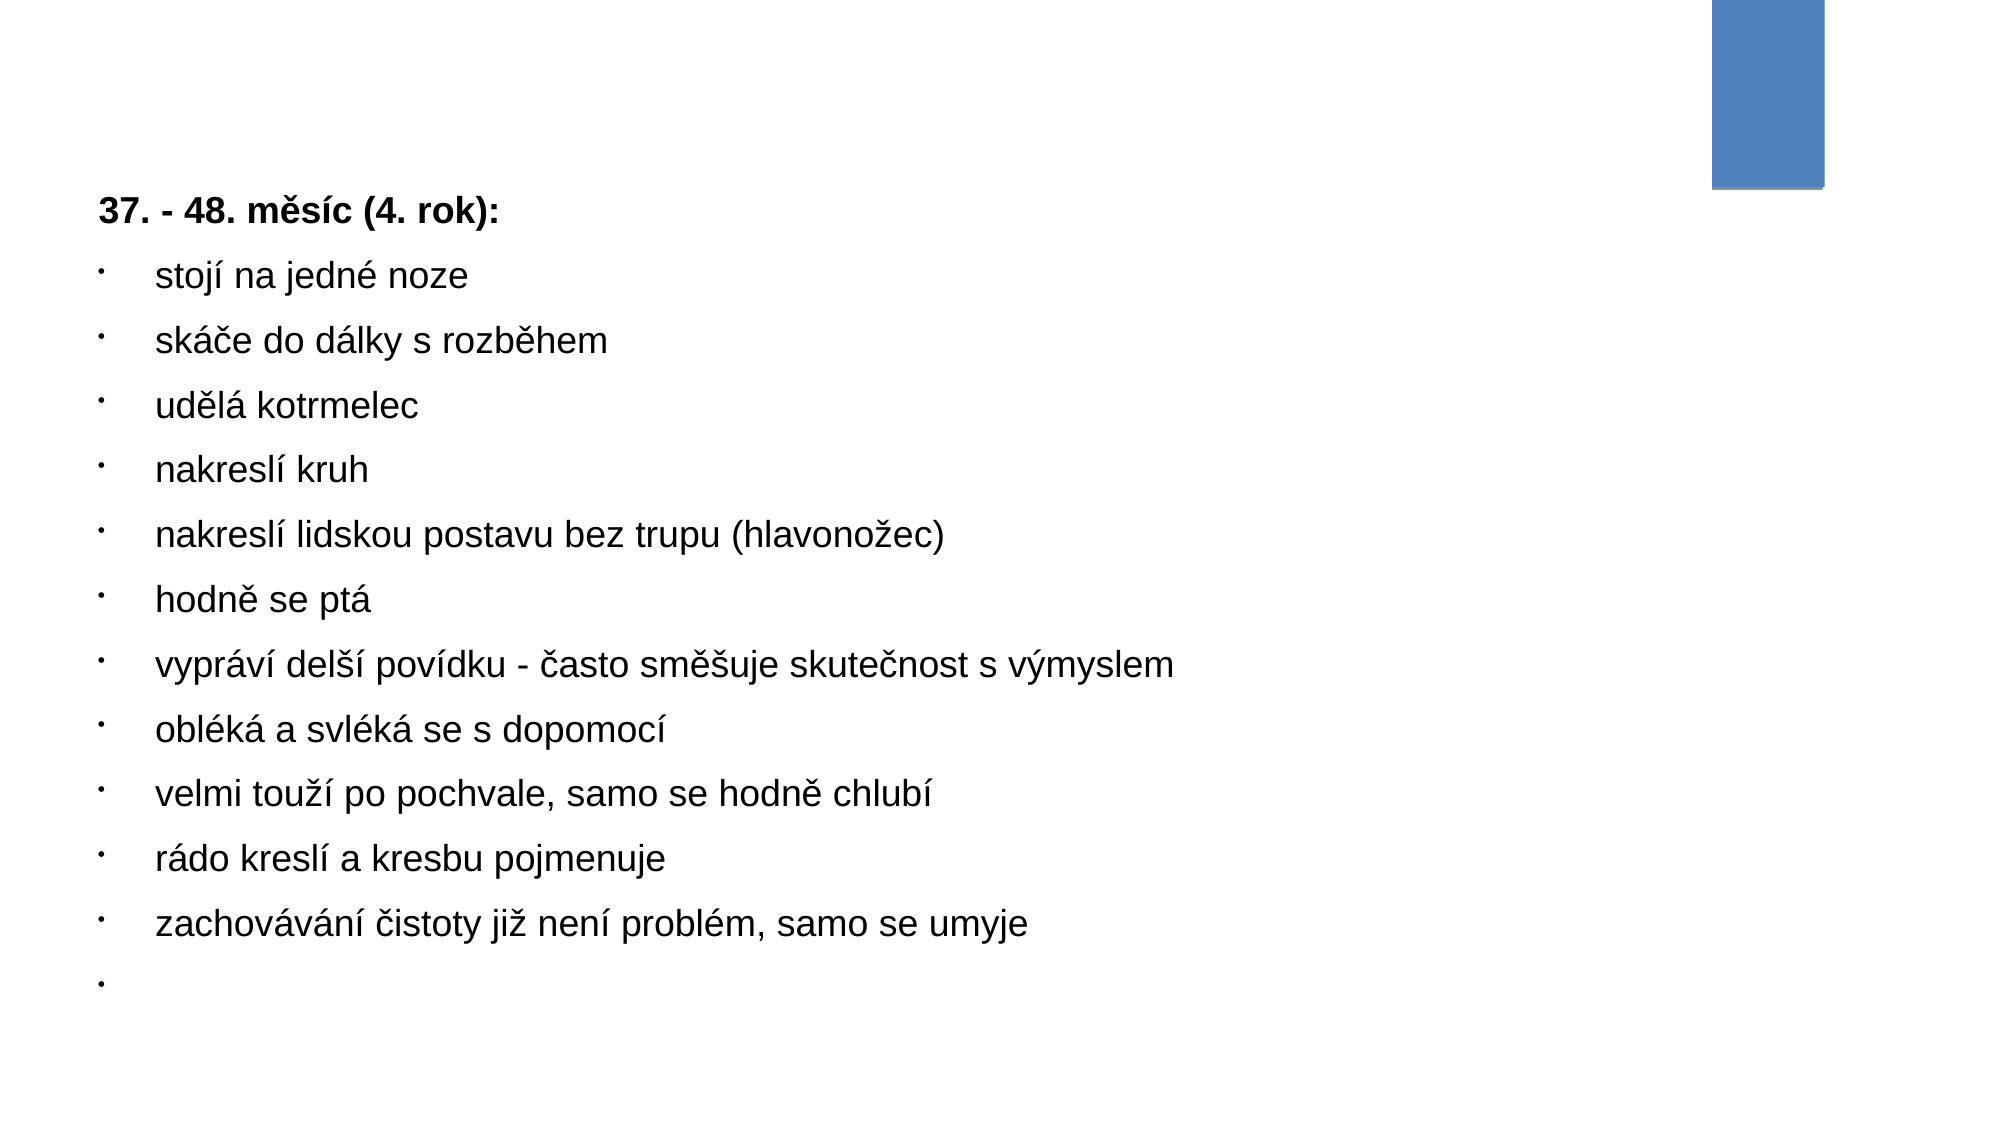

37. - 48. měsíc (4. rok):
stojí na jedné noze
skáče do dálky s rozběhem
udělá kotrmelec
nakreslí kruh
nakreslí lidskou postavu bez trupu (hlavonožec)
hodně se ptá
vypráví delší povídku - často směšuje skutečnost s výmyslem
obléká a svléká se s dopomocí
velmi touží po pochvale, samo se hodně chlubí
rádo kreslí a kresbu pojmenuje
zachovávání čistoty již není problém, samo se umyje